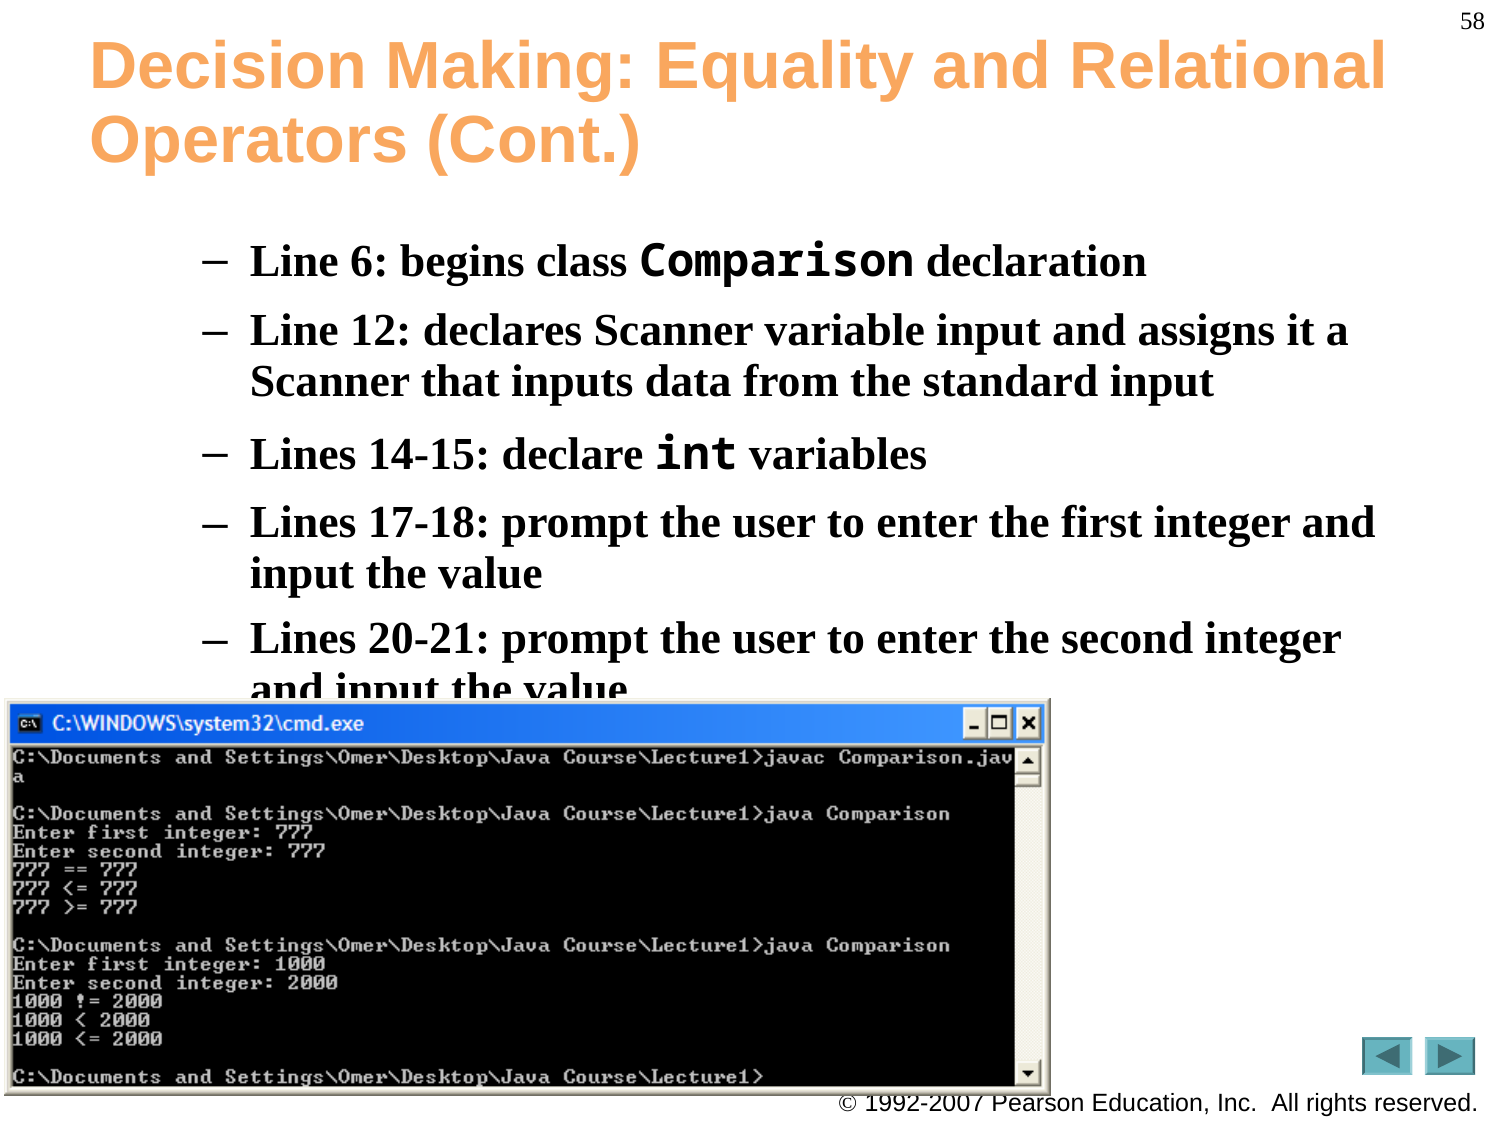

58
# Decision Making: Equality and Relational Operators (Cont.)
Line 6: begins class Comparison declaration
Line 12: declares Scanner variable input and assigns it a Scanner that inputs data from the standard input
Lines 14-15: declare int variables
Lines 17-18: prompt the user to enter the first integer and input the value
Lines 20-21: prompt the user to enter the second integer and input the value